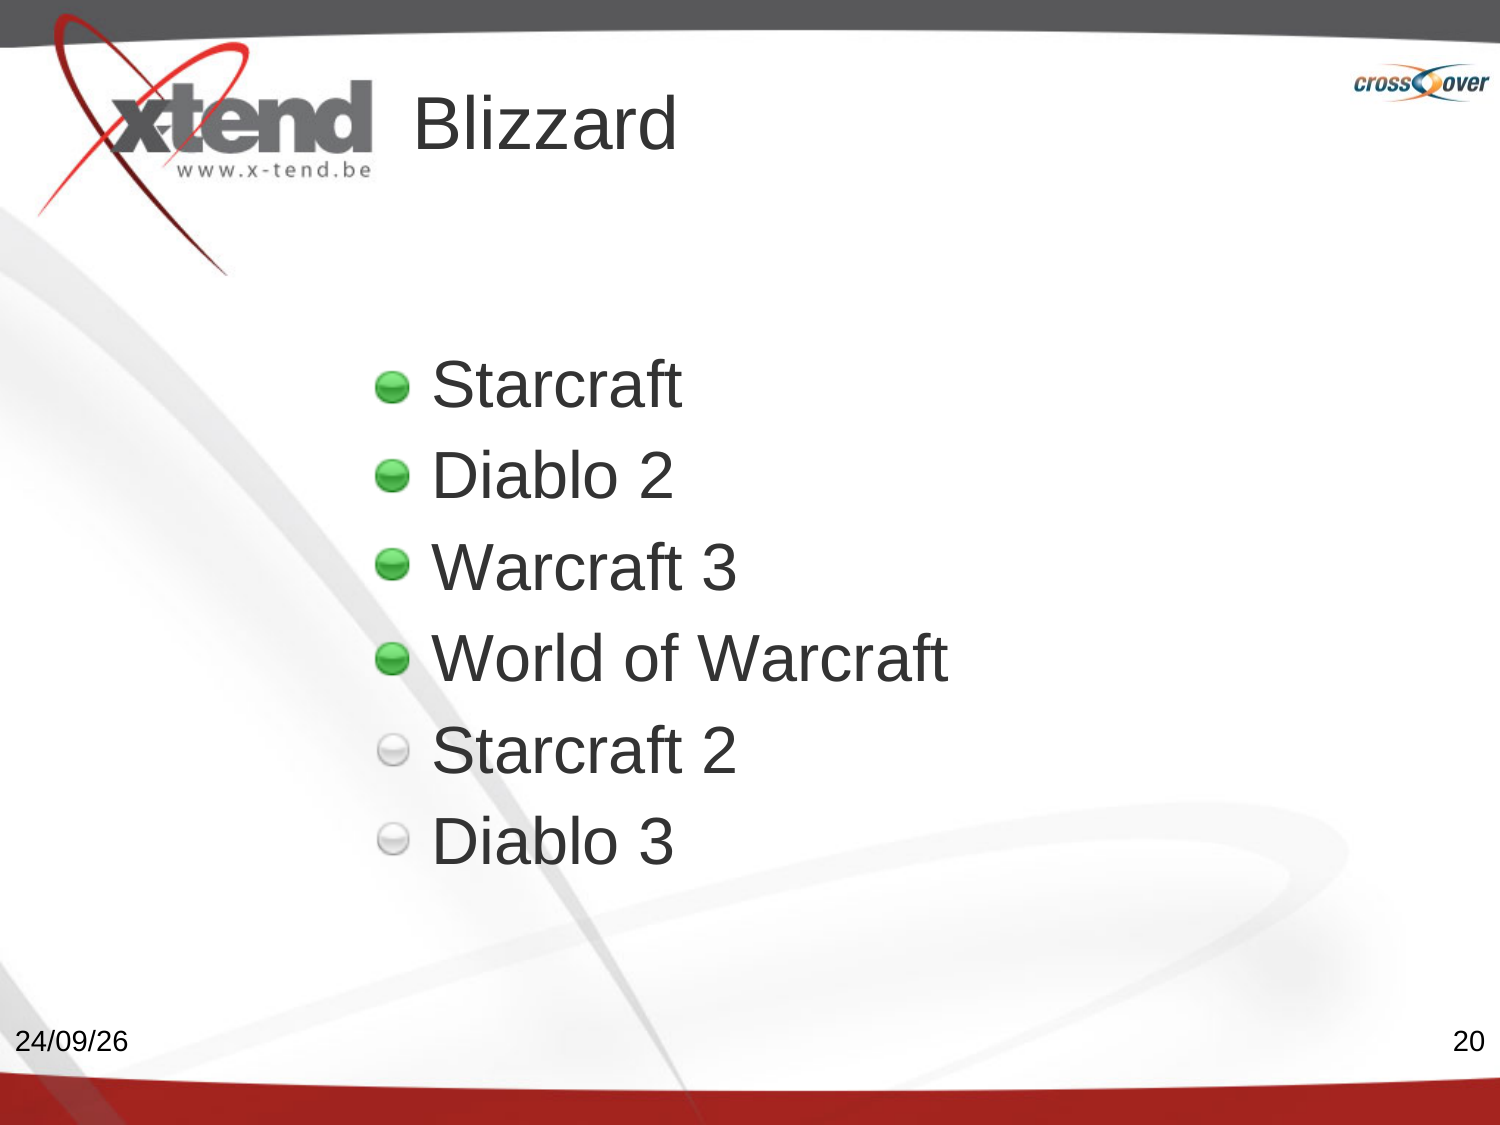

# Blizzard
Starcraft
Diablo 2
Warcraft 3
World of Warcraft
Starcraft 2
Diablo 3
20